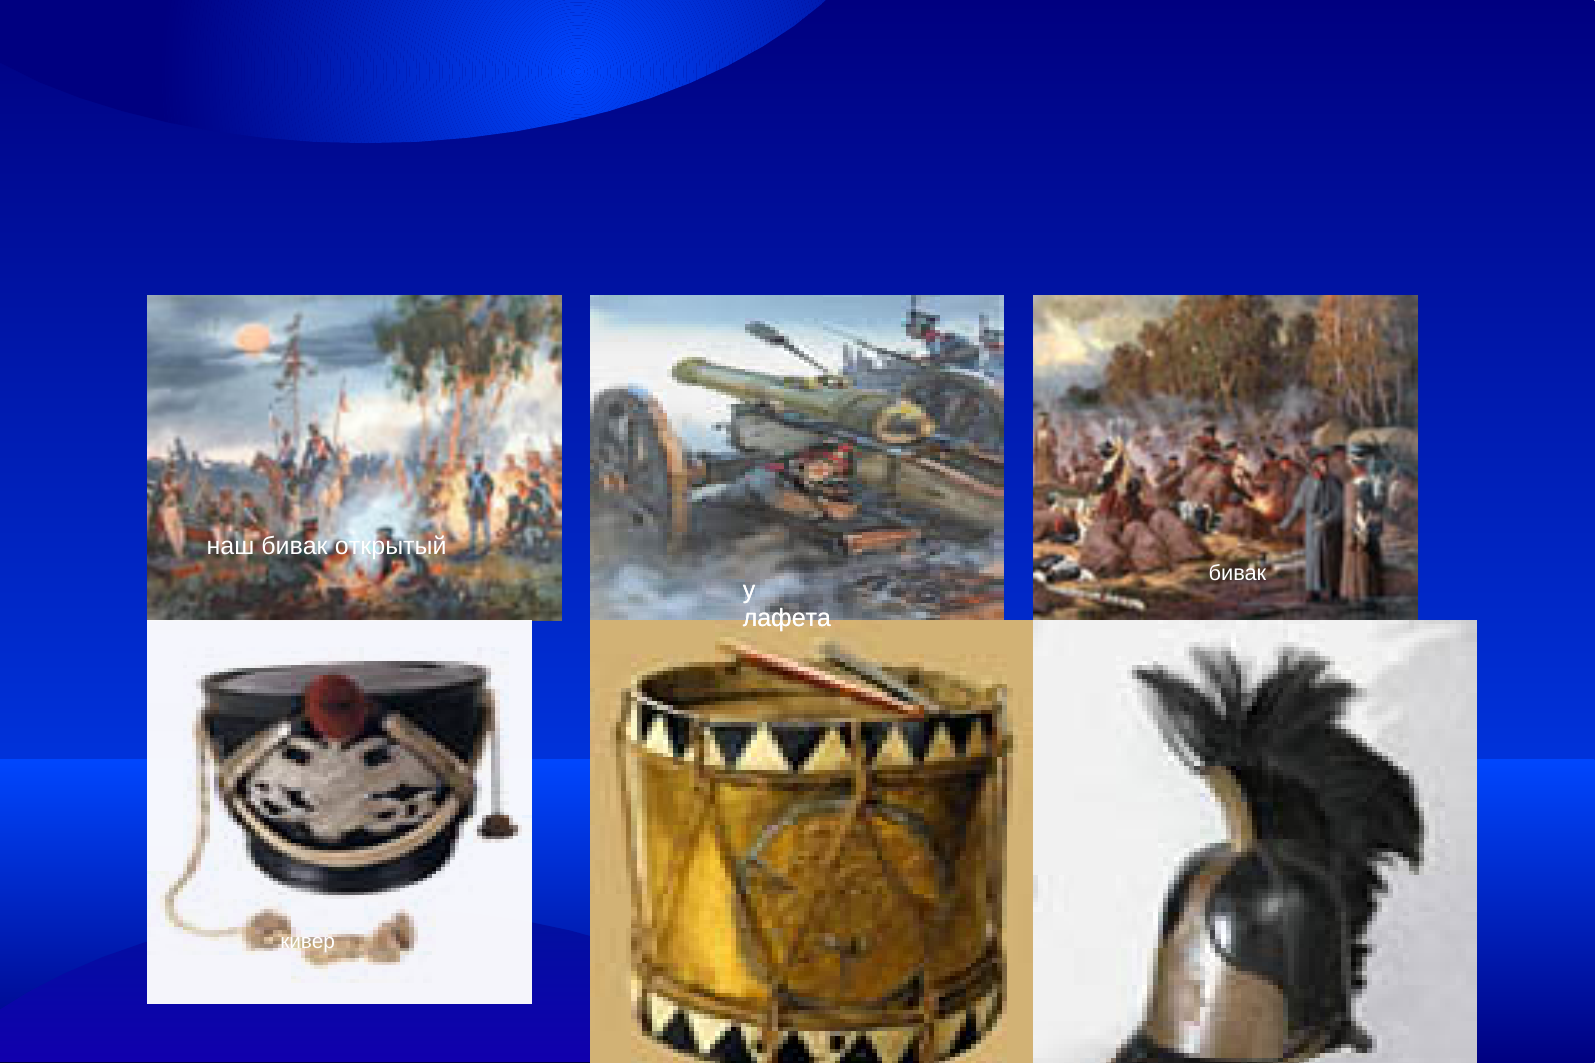

#
наш бивак открытый
бивак
у лафета
у лафета
кивер